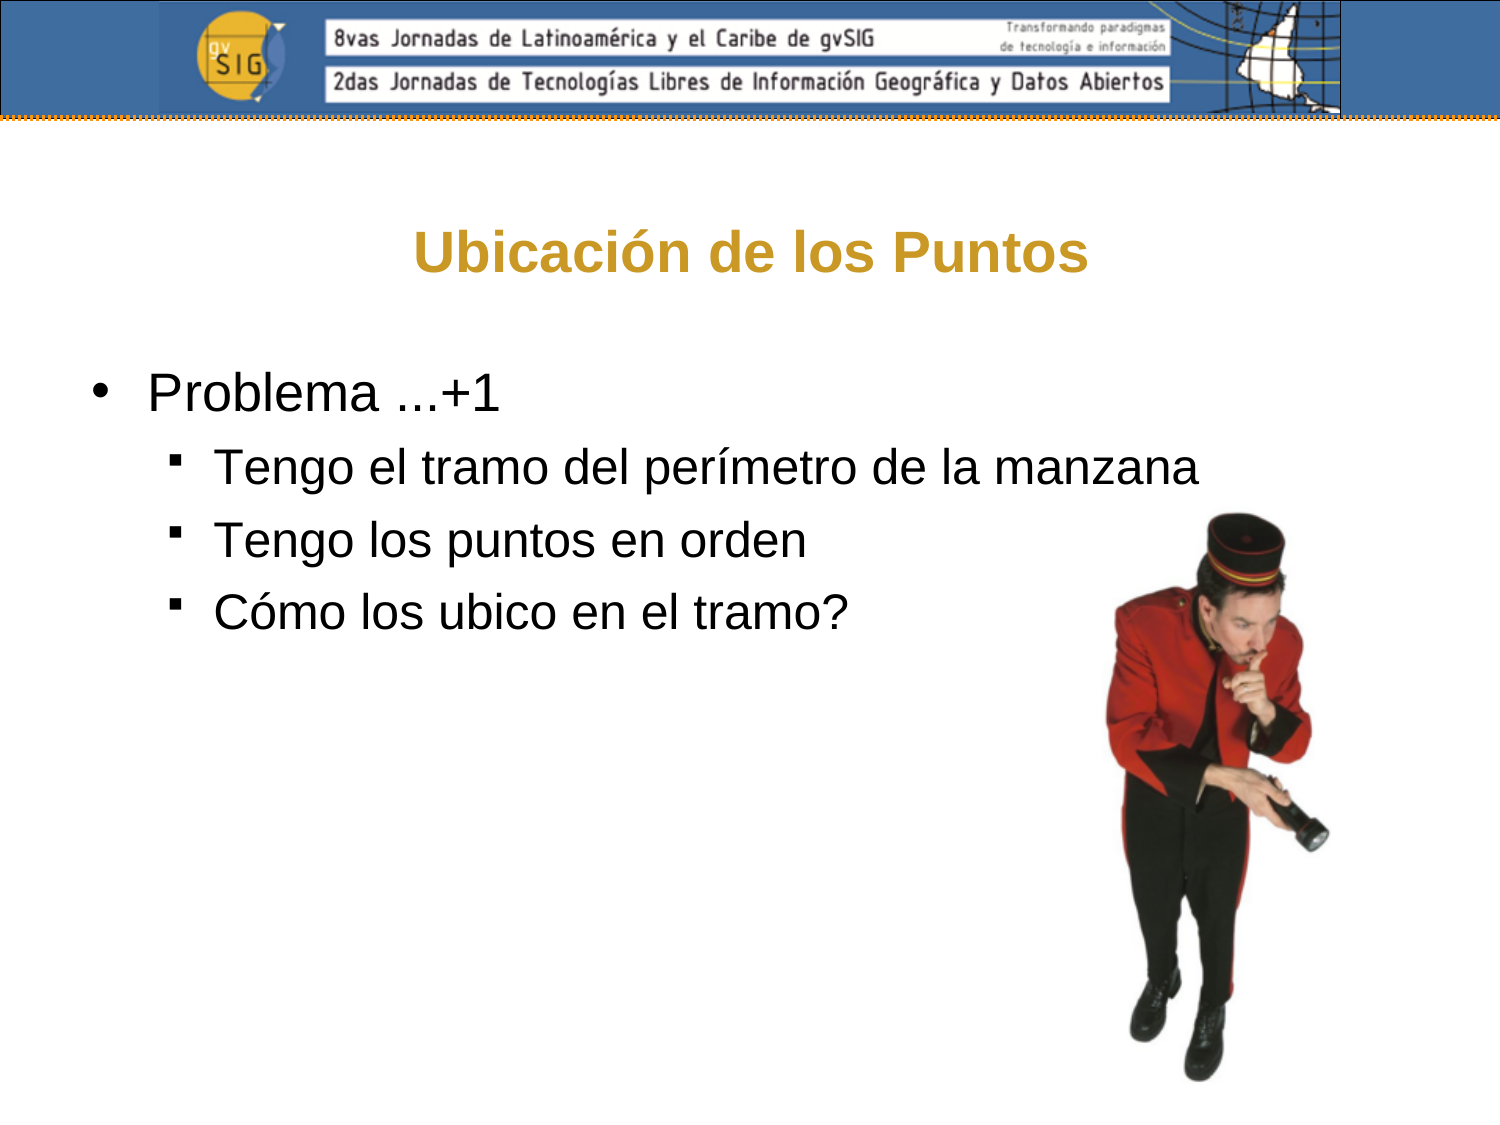

# Ubicación de los Puntos
Problema ...+1
Tengo el tramo del perímetro de la manzana
Tengo los puntos en orden
Cómo los ubico en el tramo?